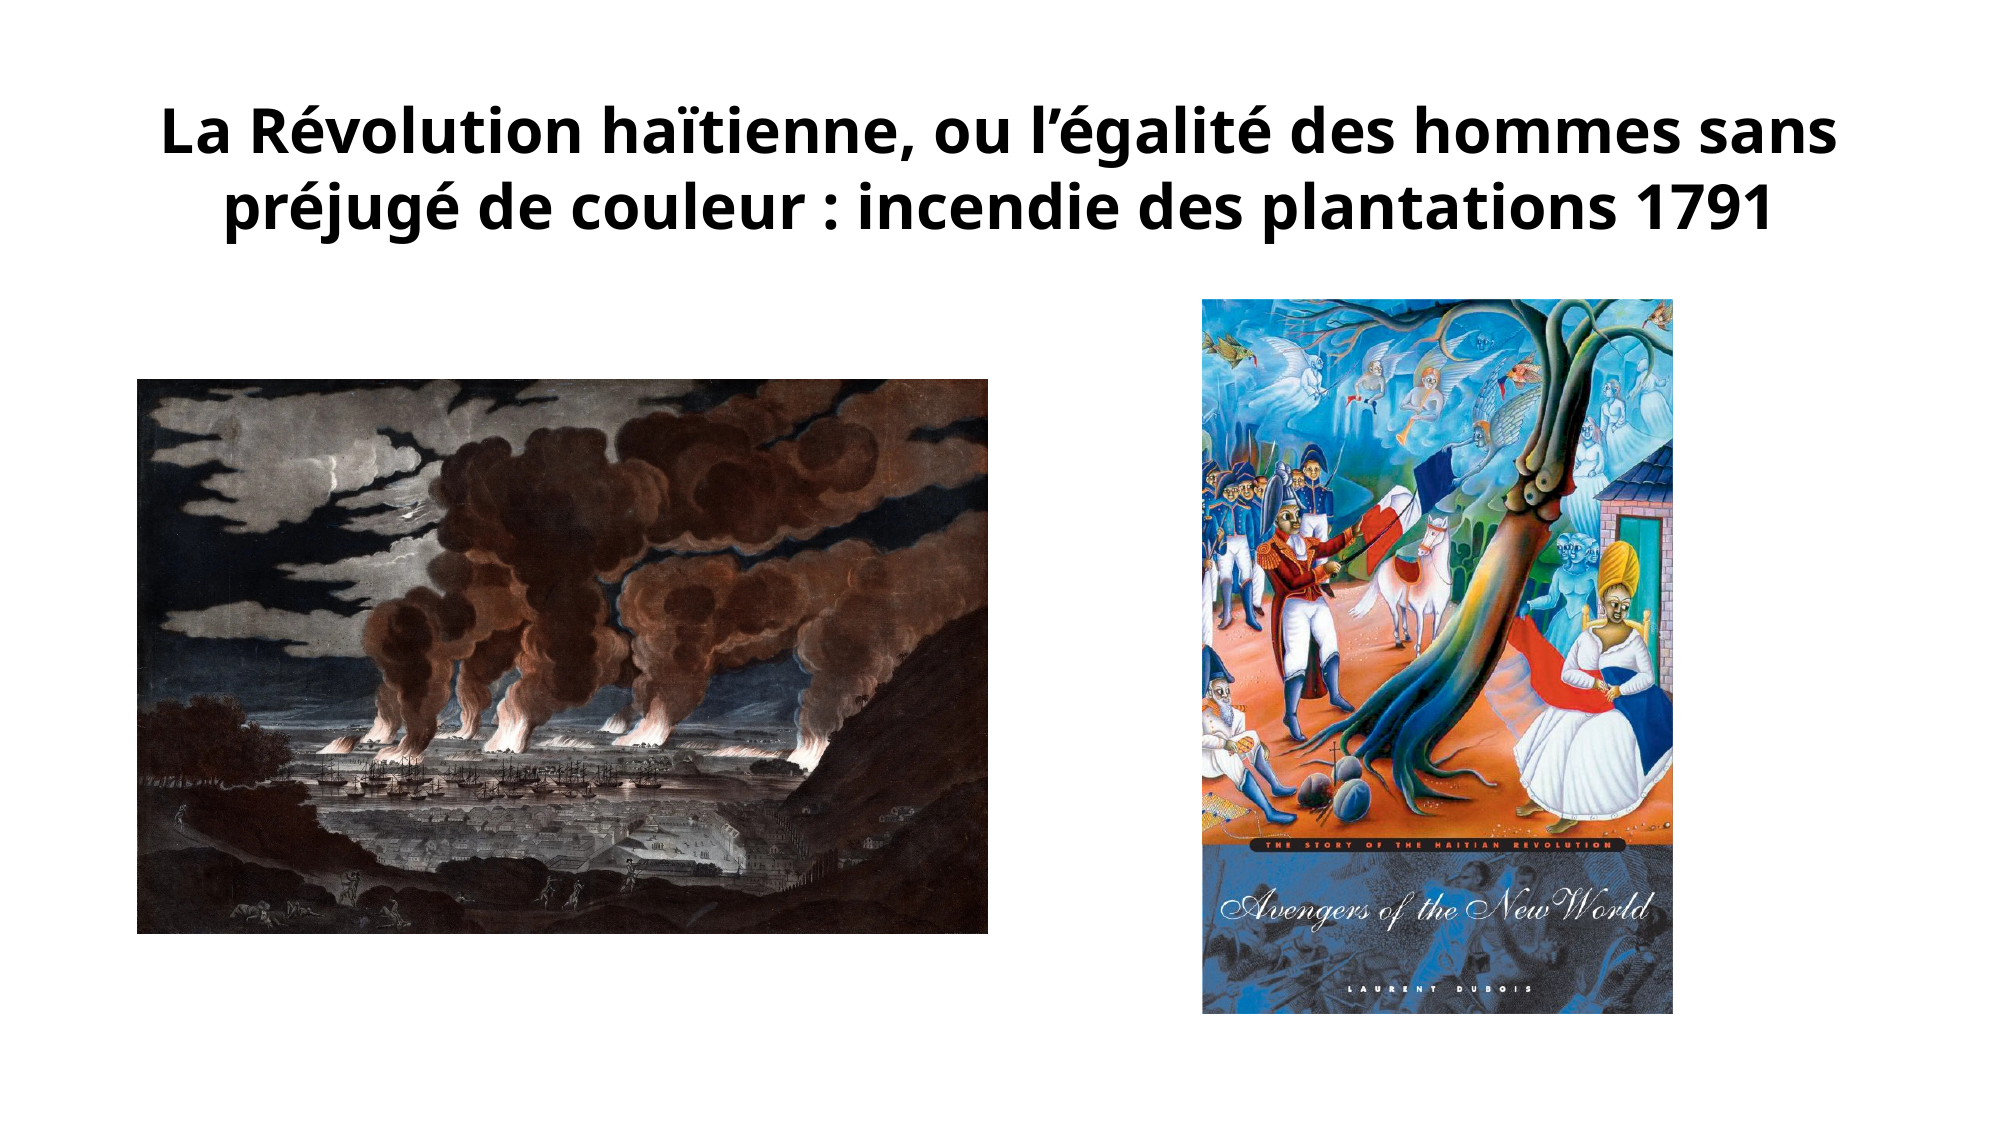

# La Révolution haïtienne, ou l’égalité des hommes sans préjugé de couleur : incendie des plantations 1791